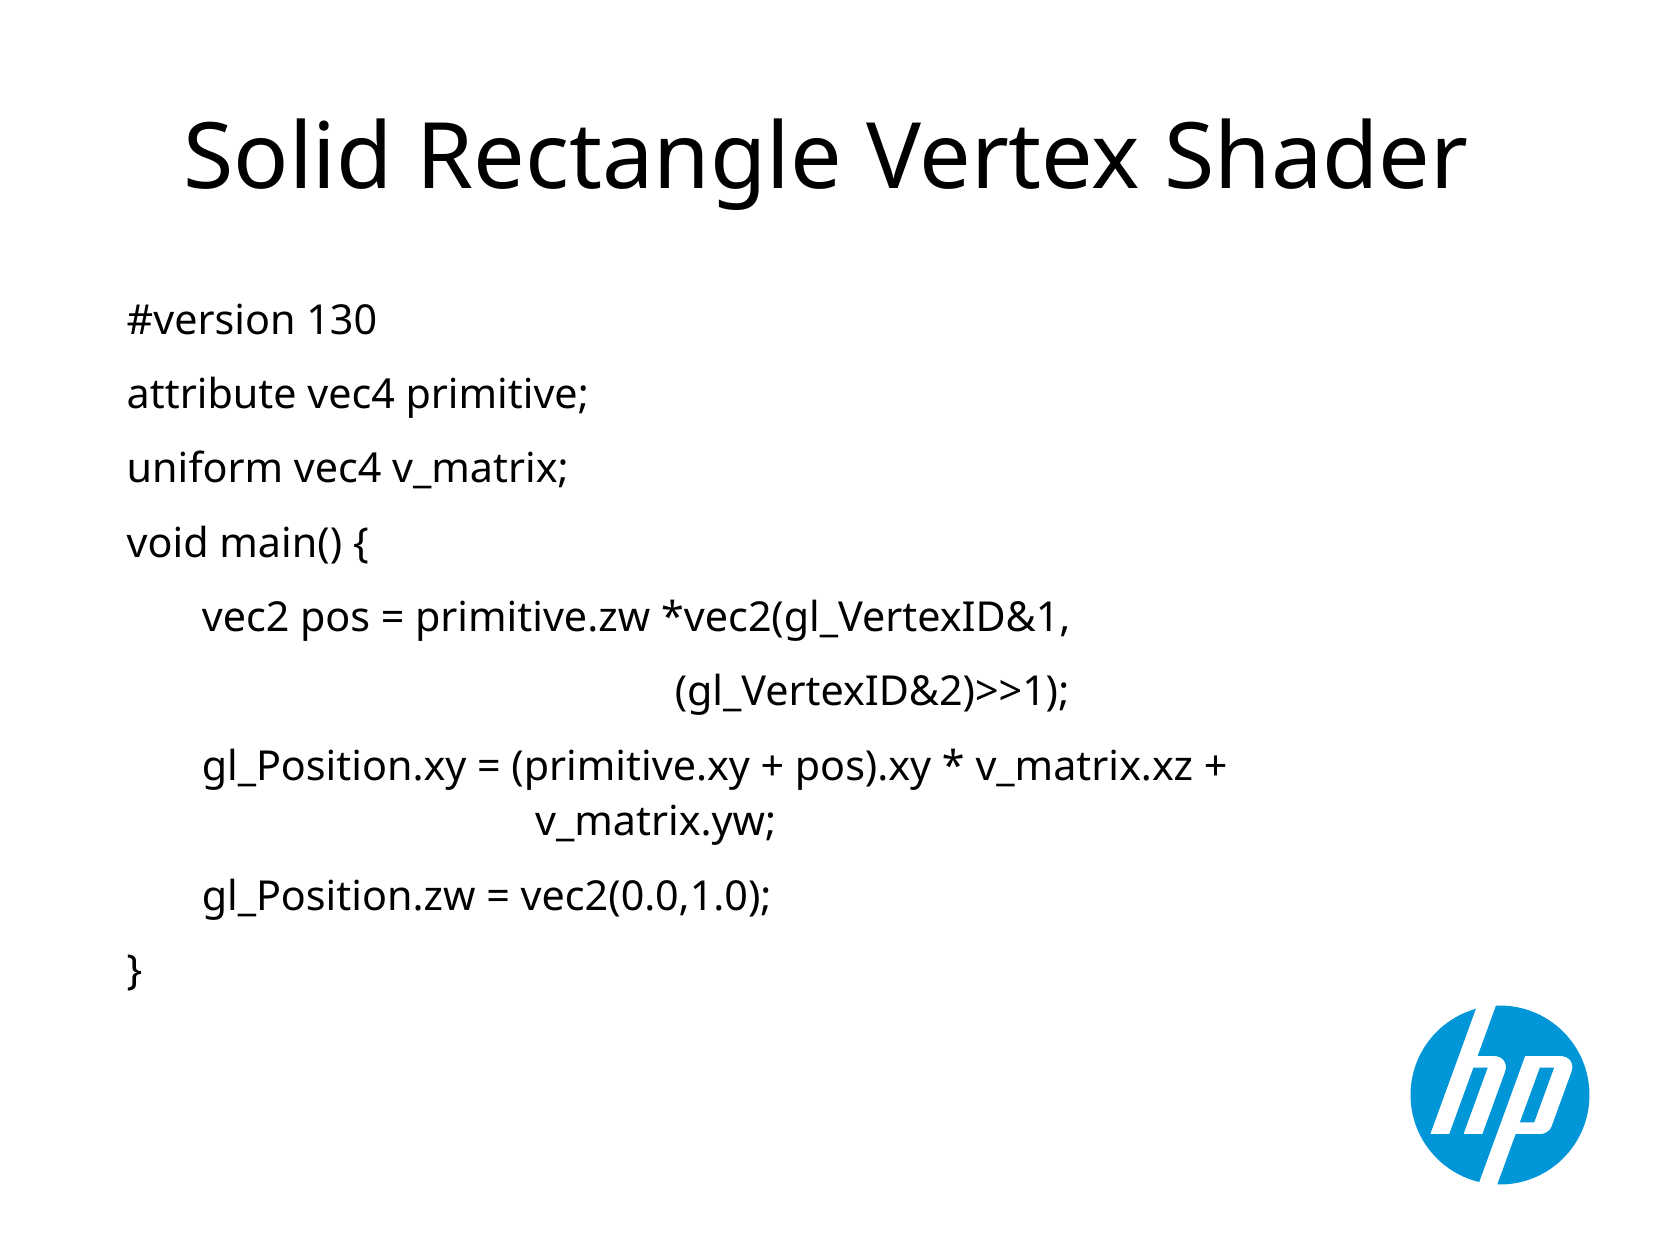

# Solid Rectangle Vertex Shader
#version 130
attribute vec4 primitive;
uniform vec4 v_matrix;
void main() {
 vec2 pos = primitive.zw *vec2(gl_VertexID&1,
 (gl_VertexID&2)>>1);
 gl_Position.xy = (primitive.xy + pos).xy * v_matrix.xz + v_matrix.yw;
 gl_Position.zw = vec2(0.0,1.0);
}